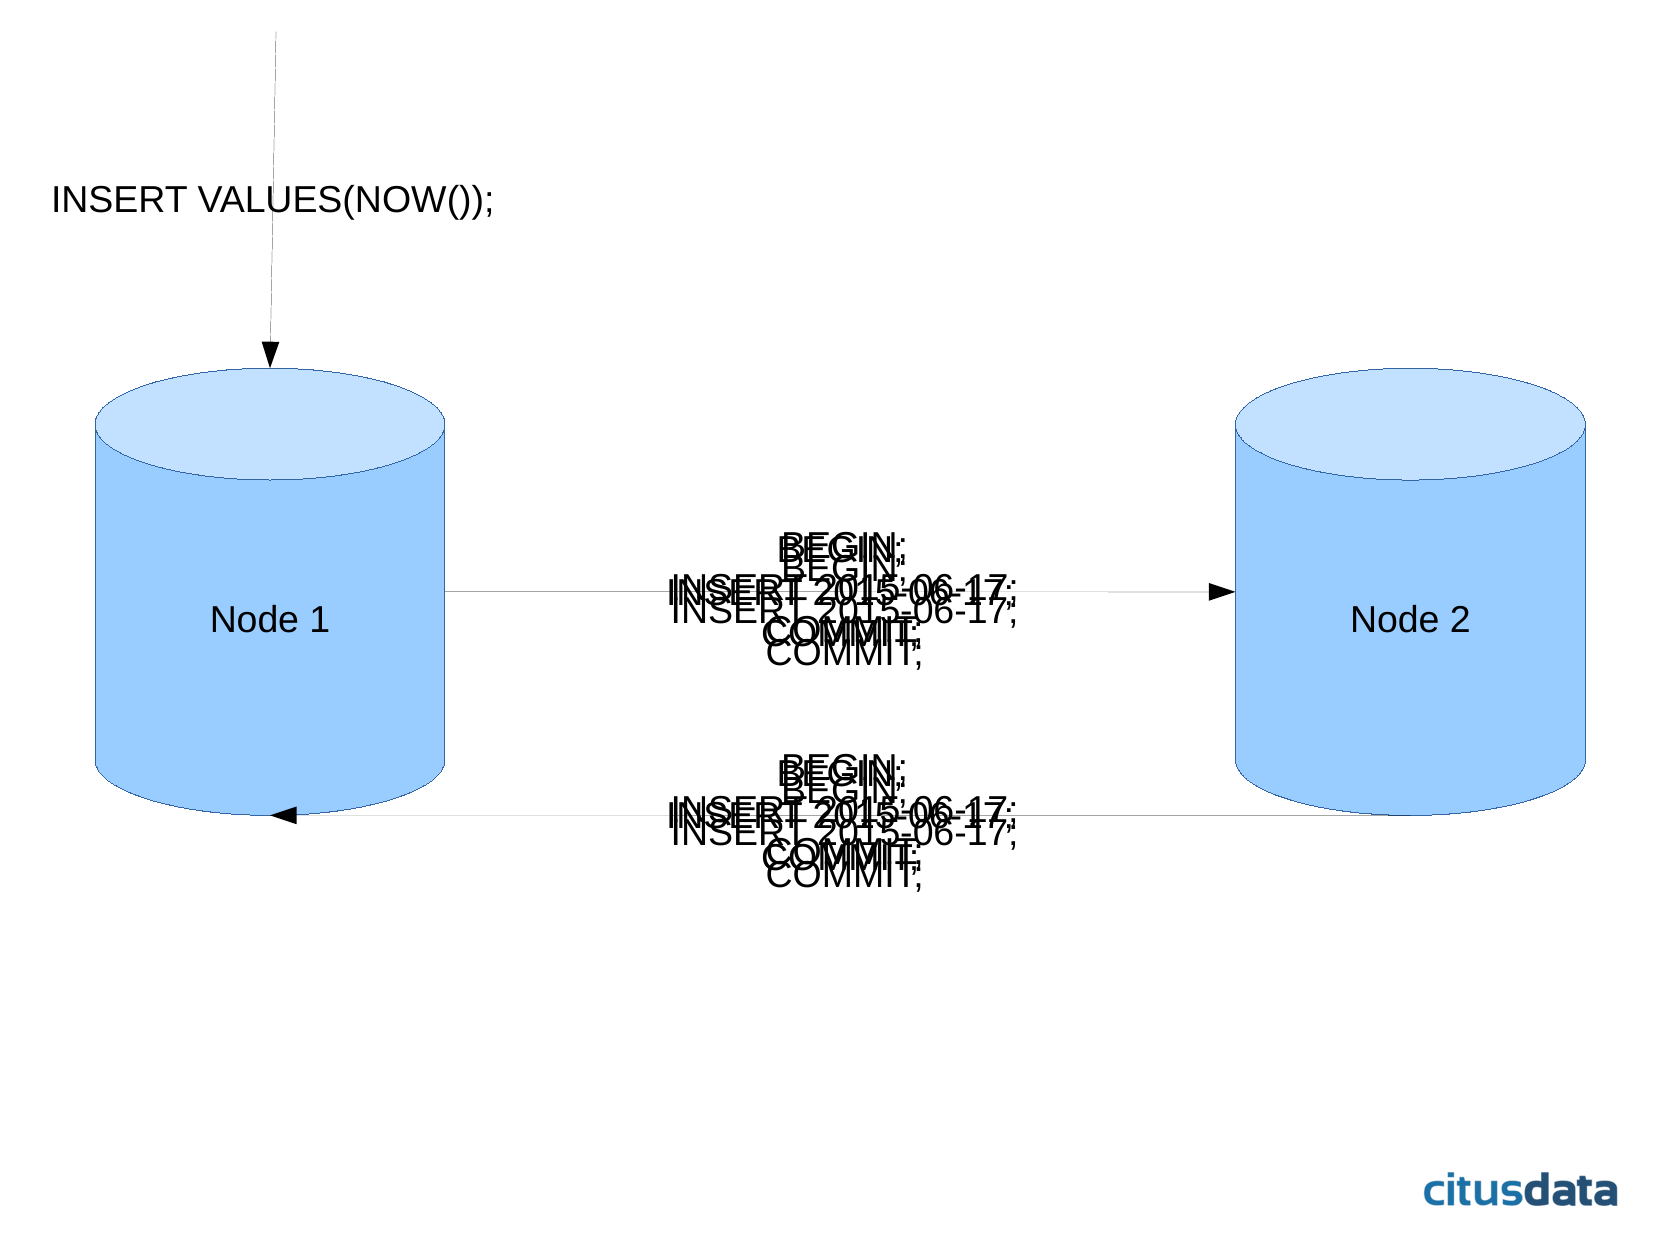

Node 1
Node 2
BEGIN;
INSERT 2015-06-17;
COMMIT;
BEGIN;
INSERT 2015-06-17;
COMMIT;
BEGIN;
INSERT 2015-06-17;
COMMIT;
BEGIN;
INSERT 2015-06-17;
COMMIT;